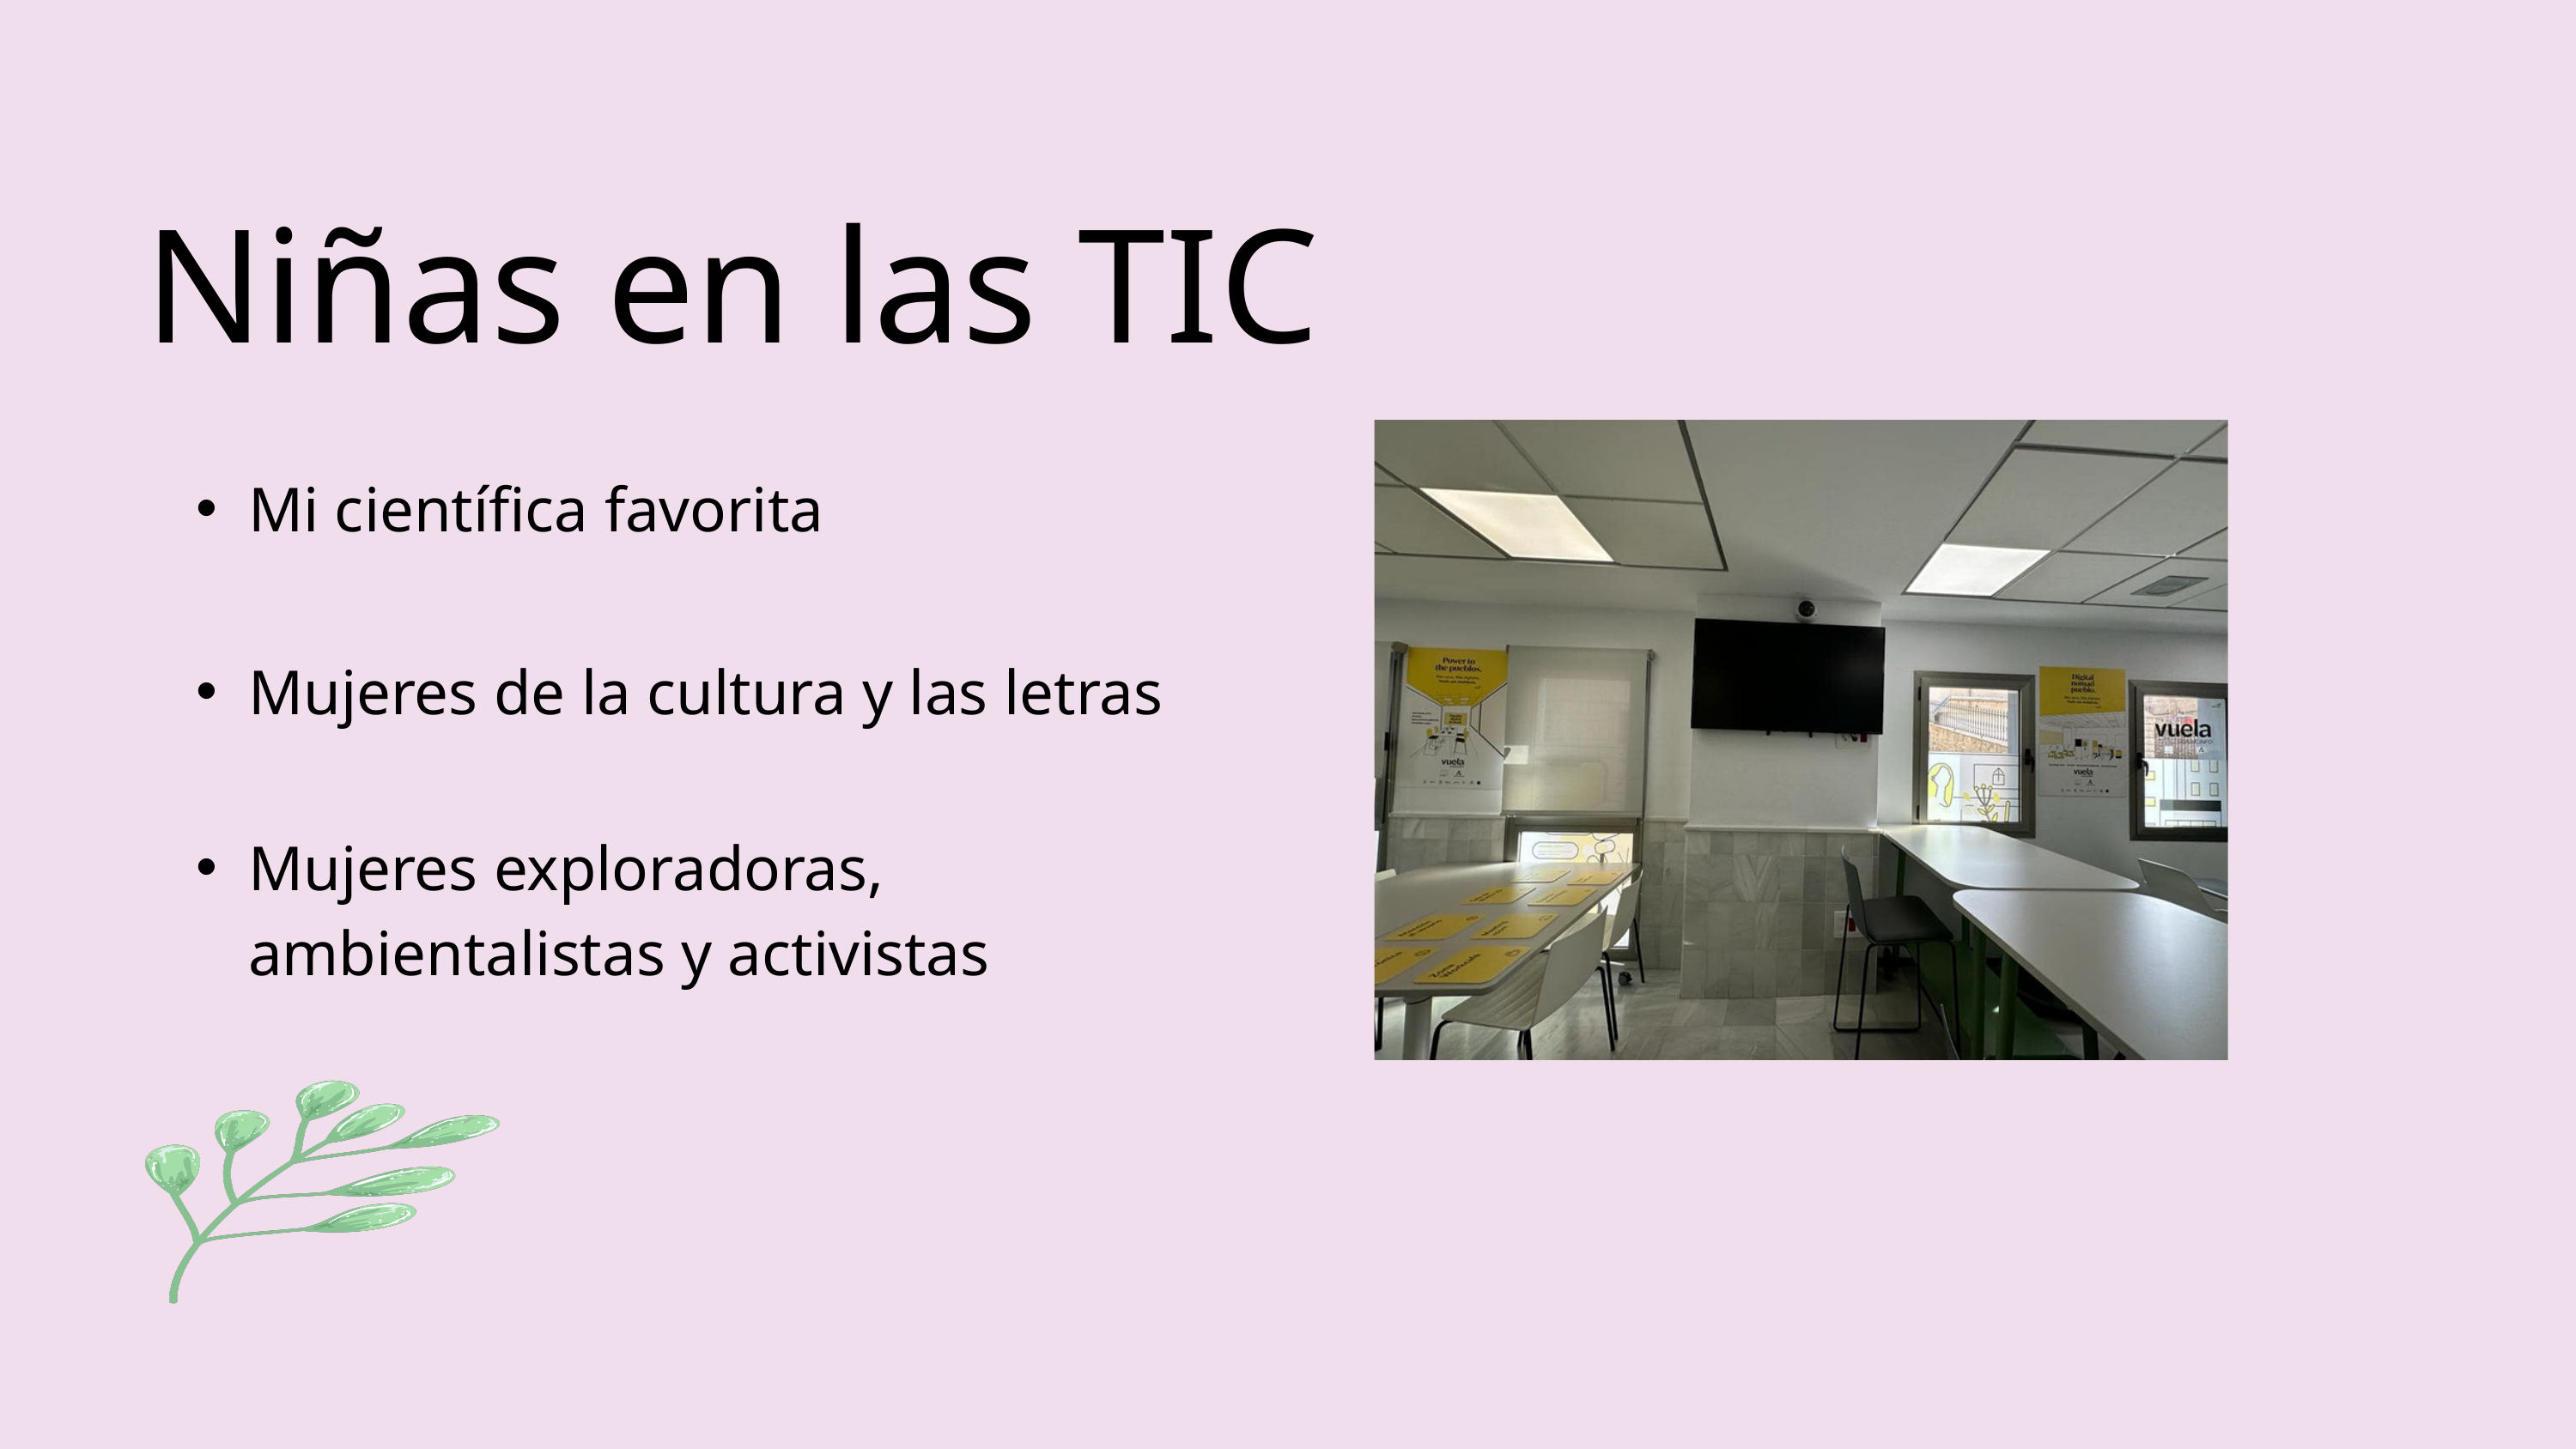

Niñas en las TIC
Mi científica favorita
Mujeres de la cultura y las letras
Mujeres exploradoras, ambientalistas y activistas